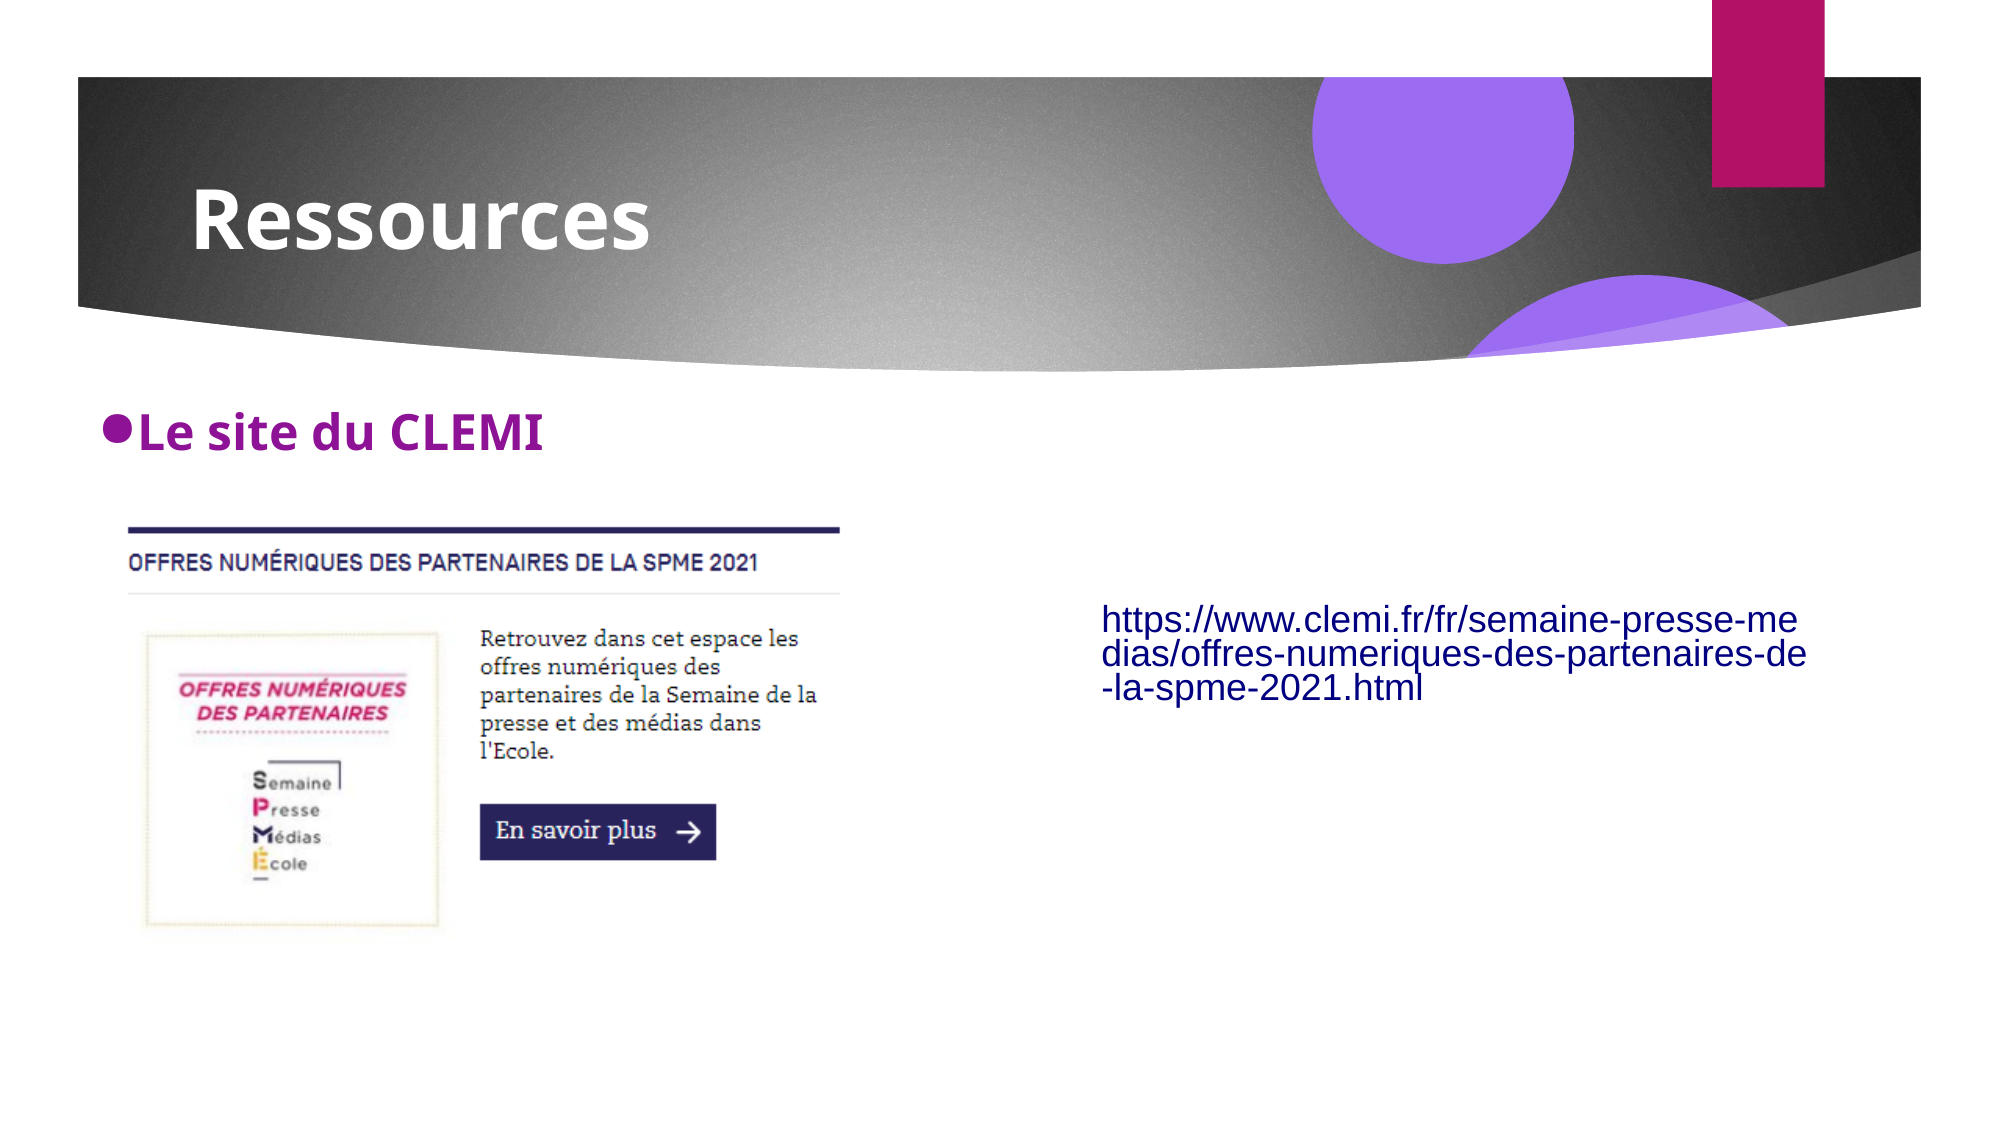

# Ressources
Le site du CLEMI
https://www.clemi.fr/fr/semaine-presse-medias/offres-numeriques-des-partenaires-de-la-spme-2021.html